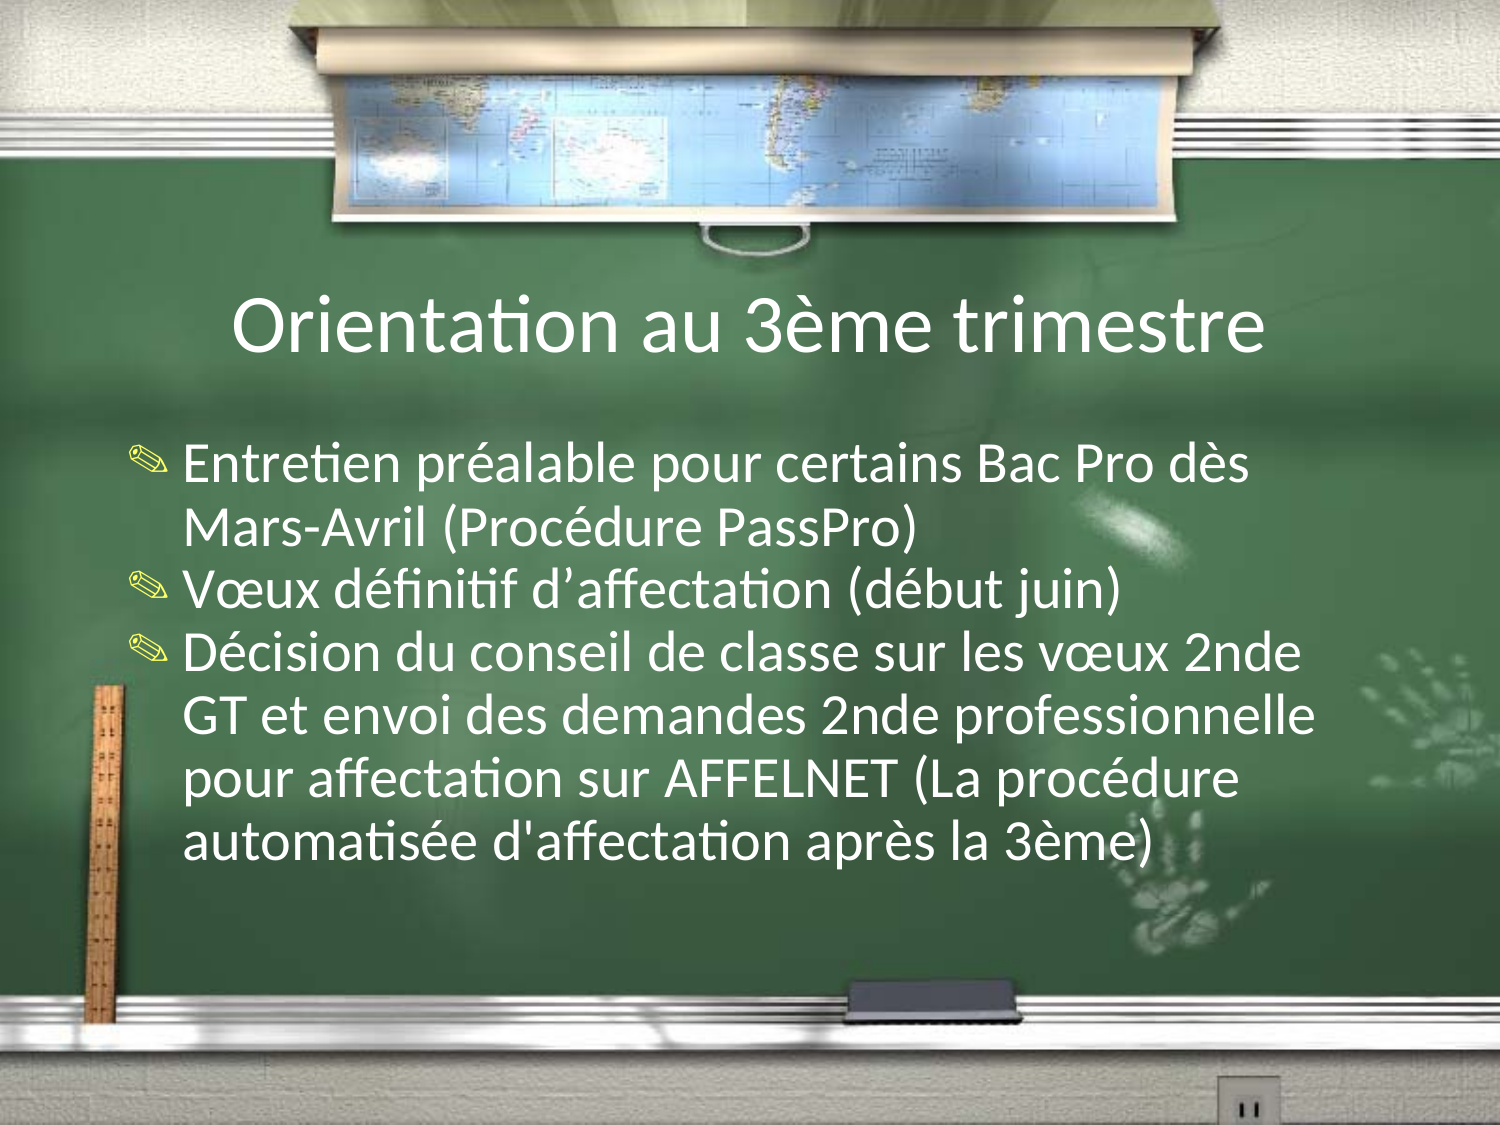

Orientation au 3ème trimestre
Entretien préalable pour certains Bac Pro dès Mars-Avril (Procédure PassPro)
Vœux définitif d’affectation (début juin)
Décision du conseil de classe sur les vœux 2nde GT et envoi des demandes 2nde professionnelle pour affectation sur AFFELNET (La procédure automatisée d'affectation après la 3ème)